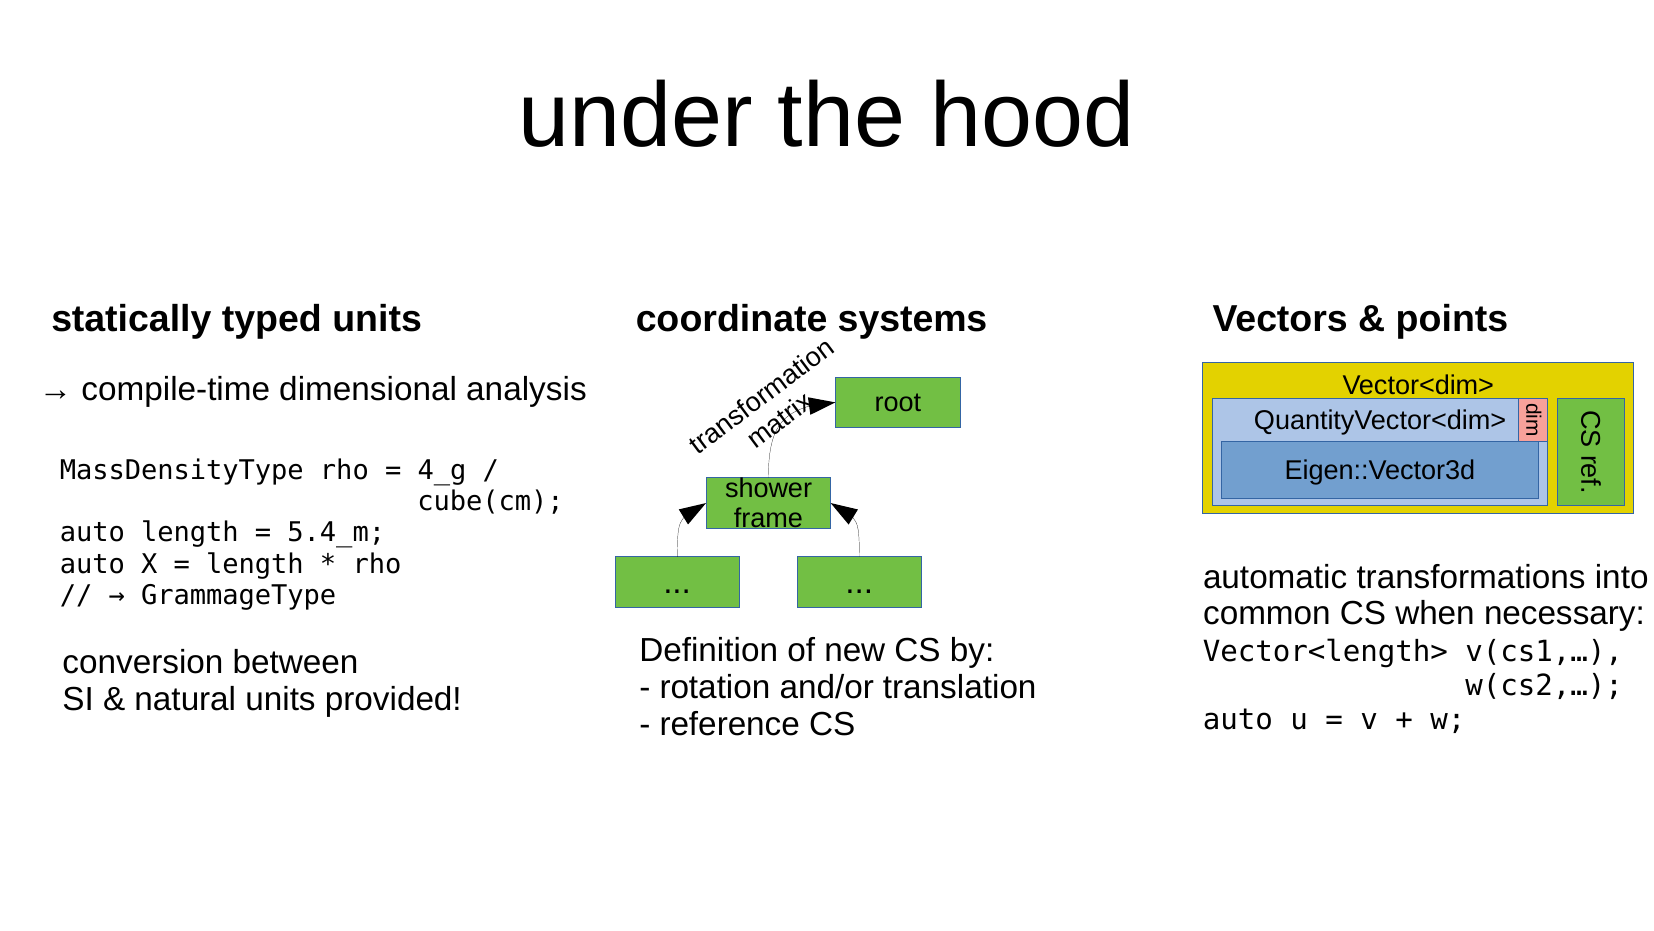

# under the hood
statically typed units
coordinate systems
Vectors & points
Vector<dim>
→ compile-time dimensional analysis
transformation
matrix
root
QuantityVector<dim>
dim
CS ref.
Eigen::Vector3d
MassDensityType rho = 4_g /
 cube(cm);
auto length = 5.4_m;
auto X = length * rho
// → GrammageType
shower
frame
automatic transformations into common CS when necessary:
...
...
Definition of new CS by:
- rotation and/or translation
- reference CS
Vector<length> v(cs1,…),
 w(cs2,…);
auto u = v + w;
conversion between
SI & natural units provided!